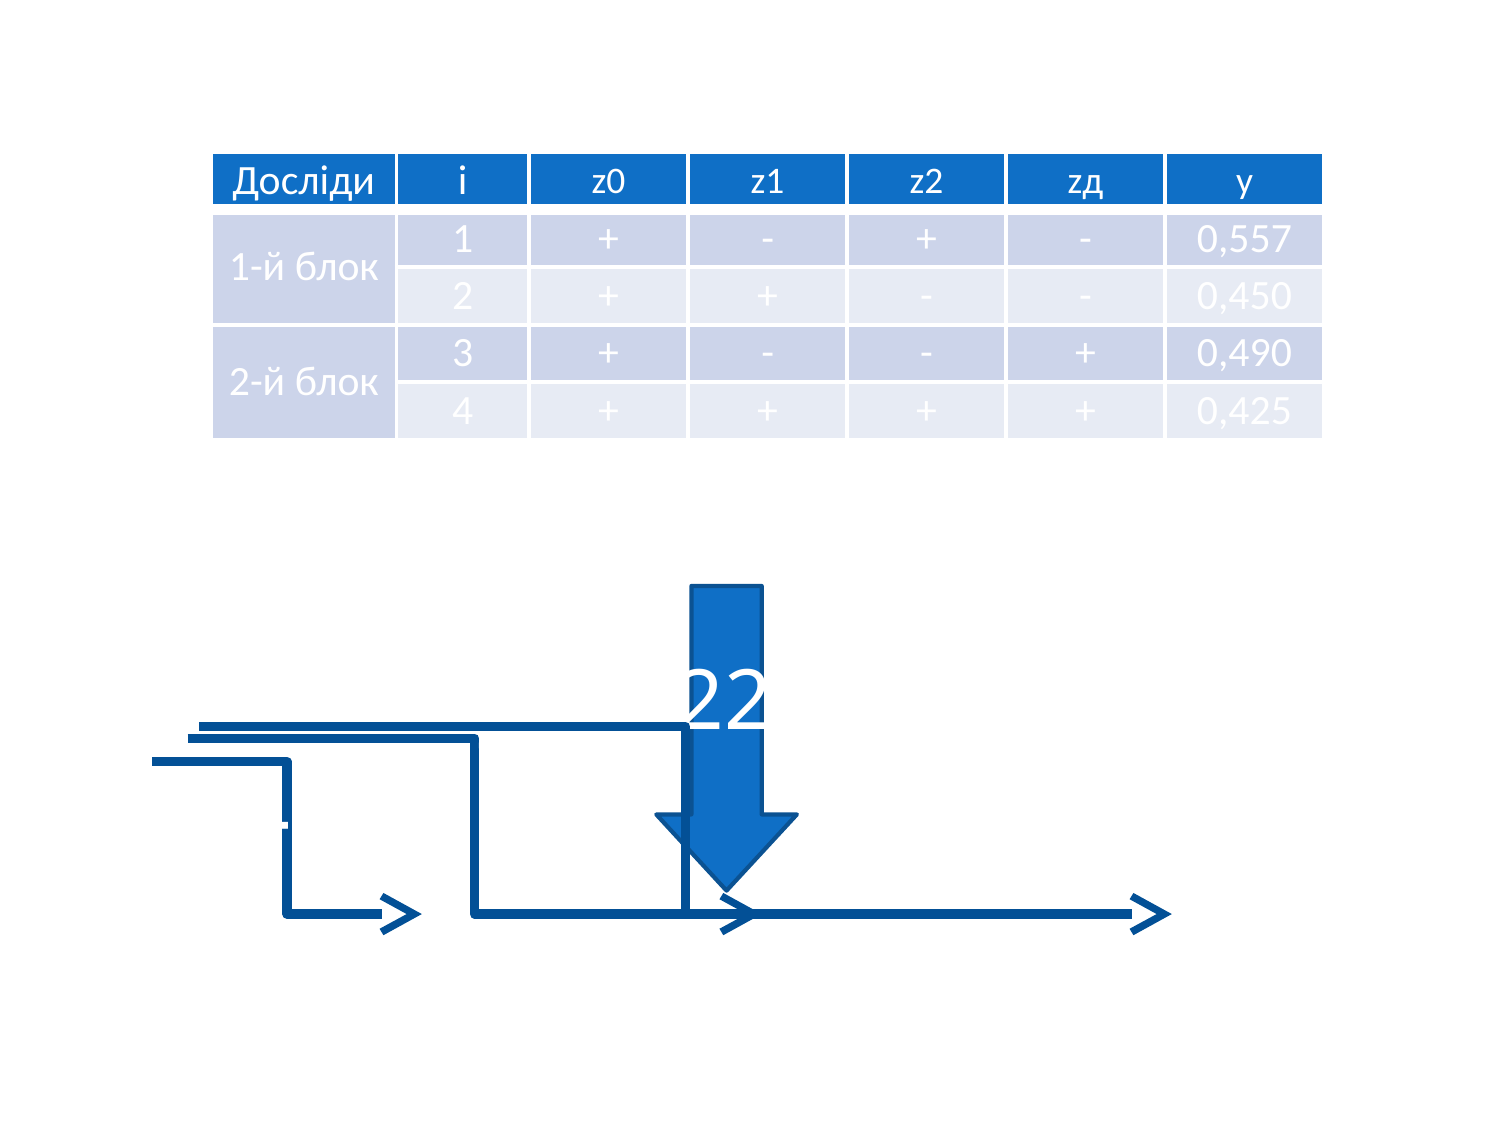

Матриця ПФЕ для умов ступінчастого дрейфу неоднорідності
| Досліди | і | z0 | z1 | z2 | zд | y |
| --- | --- | --- | --- | --- | --- | --- |
| 1-й блок | 1 | + | - | + | - | 0,557 |
| | 2 | + | + | - | - | 0,450 |
| 2-й блок | 3 | + | - | - | + | 0,490 |
| | 4 | + | + | + | + | 0,425 |
y = b0* z0– b1* z1 + b2 *z2
b0 = z01*y1 +z02*y2 + z03*y3 +z04*y4
b1 = z11*y1 +z12*y2 + z13*y3 +z14*y4
b2 = z21*y1 +z22*y2 + z23*y3 +z24*y4
y = 0.480 – 0.043* z1 + 0.026*z2